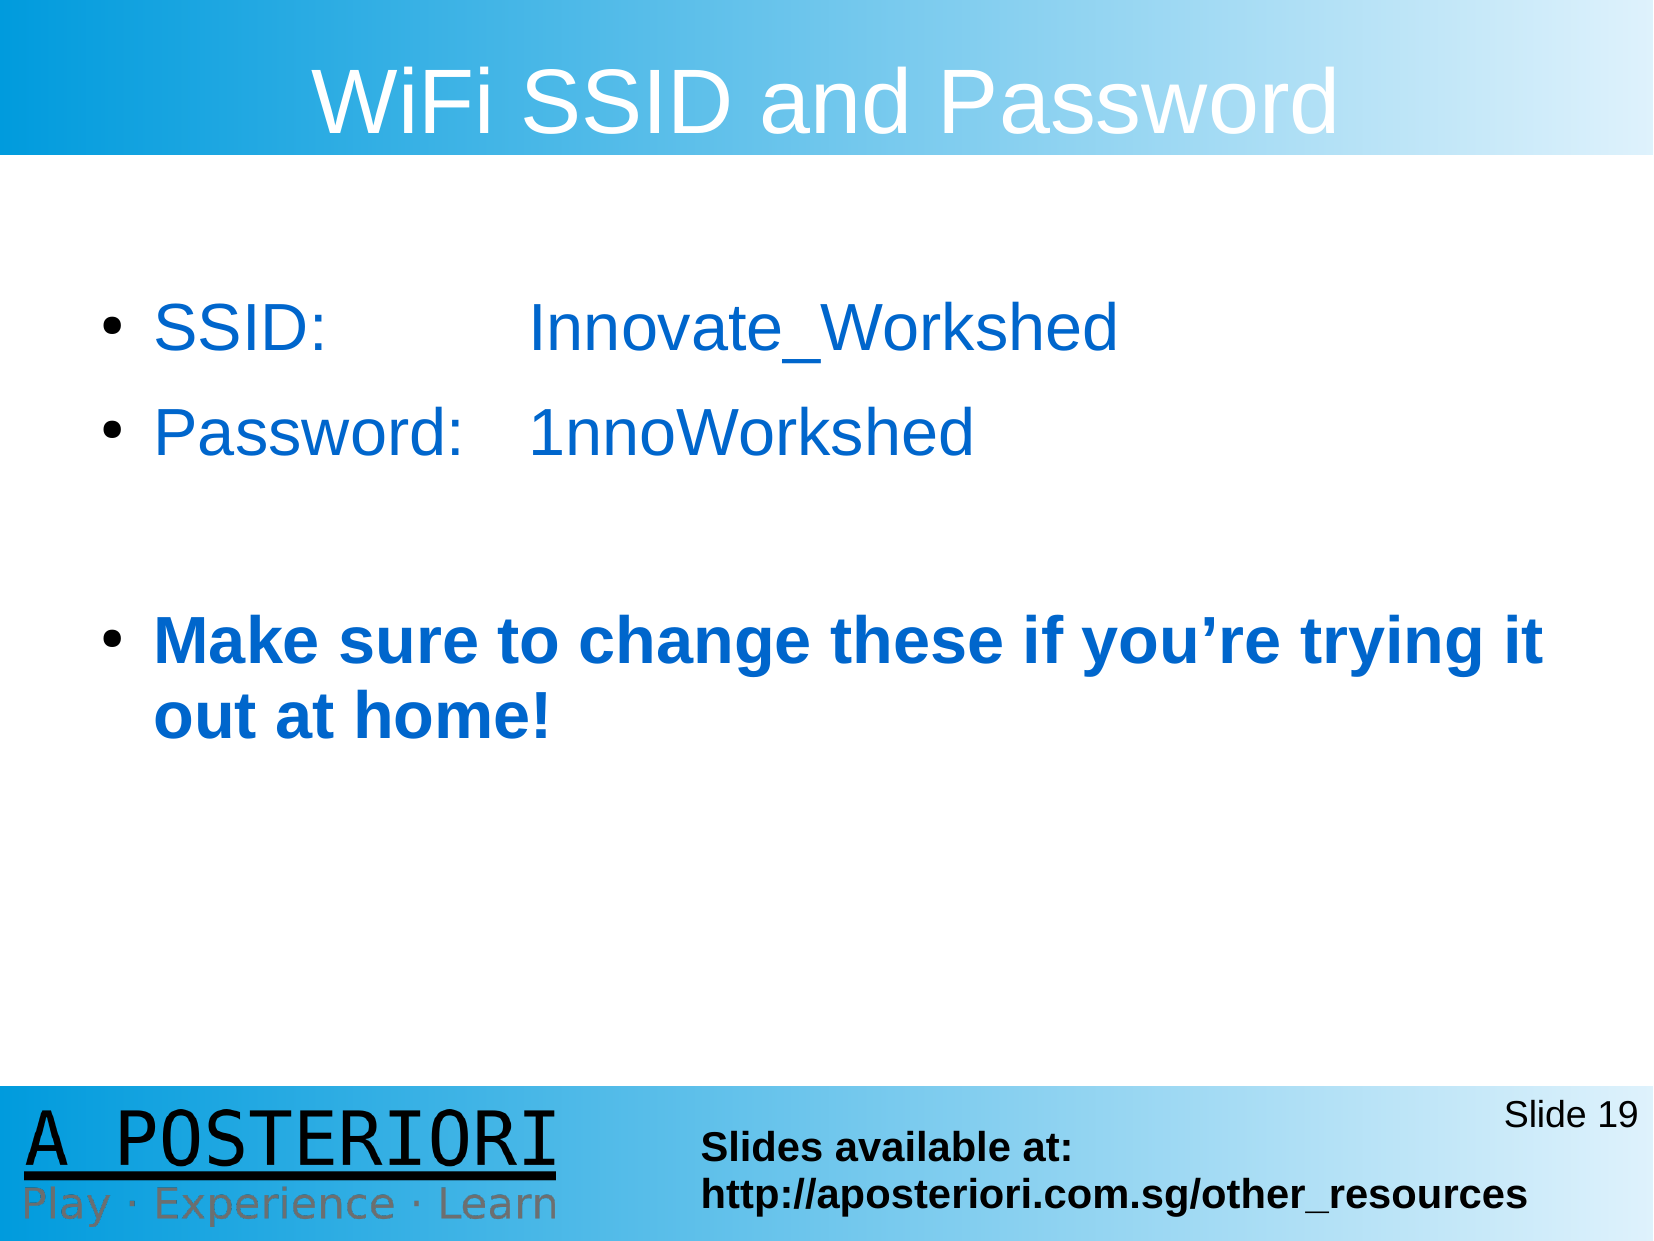

# WiFi SSID and Password
SSID: 			Innovate_Workshed
Password: 	1nnoWorkshed
Make sure to change these if you’re trying it out at home!